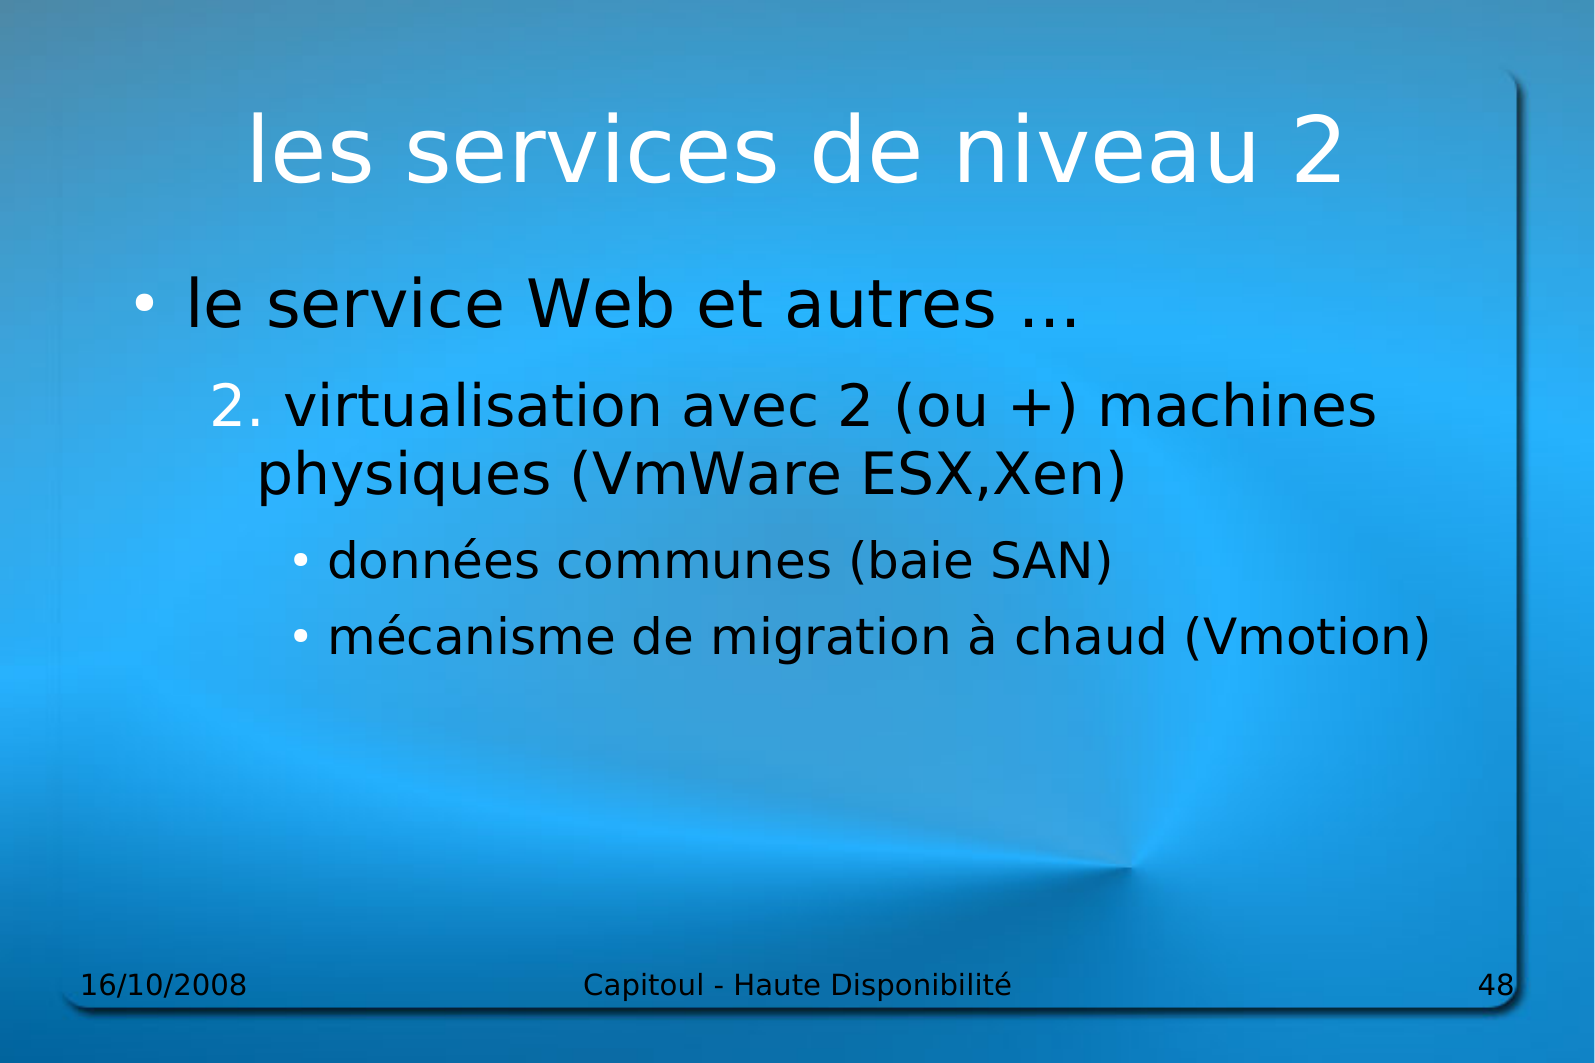

# les services de niveau 2
le service Web et autres ...
 virtualisation avec 2 (ou +) machines physiques (VmWare ESX,Xen)
données communes (baie SAN)
mécanisme de migration à chaud (Vmotion)
16/10/2008
Capitoul - Haute Disponibilité
48